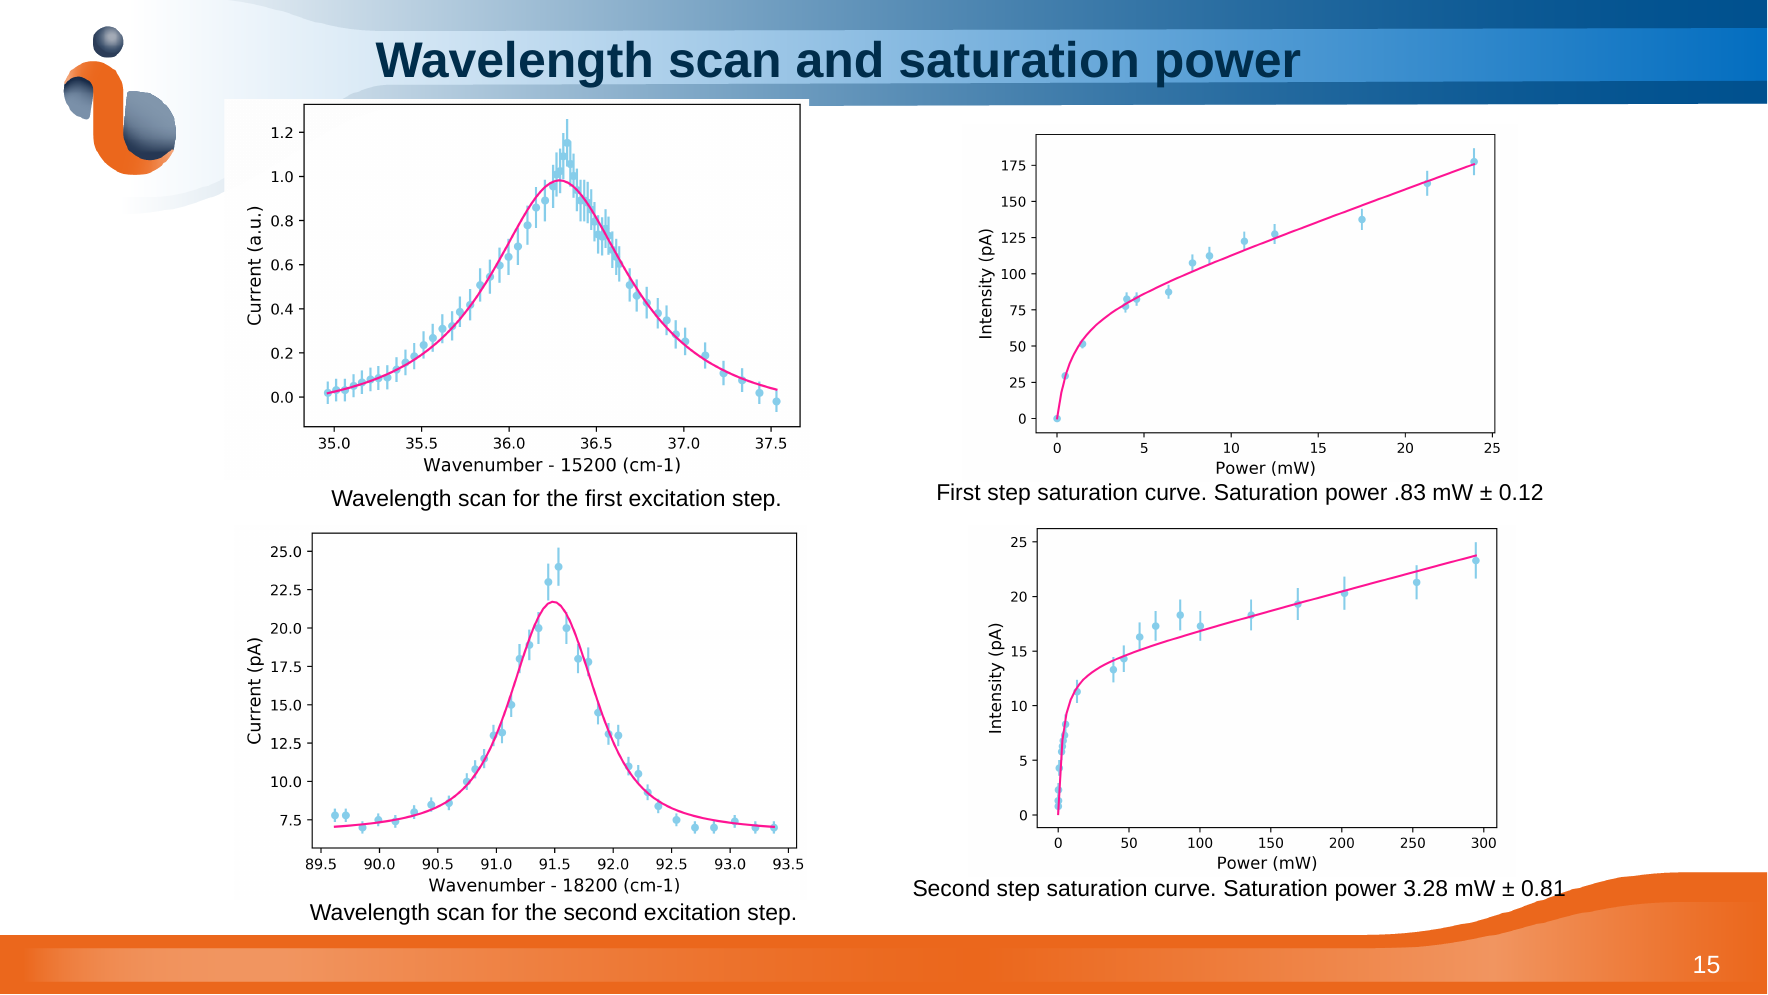

# Wavelength scan and saturation power
First step saturation curve. Saturation power .83 mW ± 0.12
Wavelength scan for the first excitation step.
Second step saturation curve. Saturation power 3.28 mW ± 0.81
Wavelength scan for the second excitation step.
15